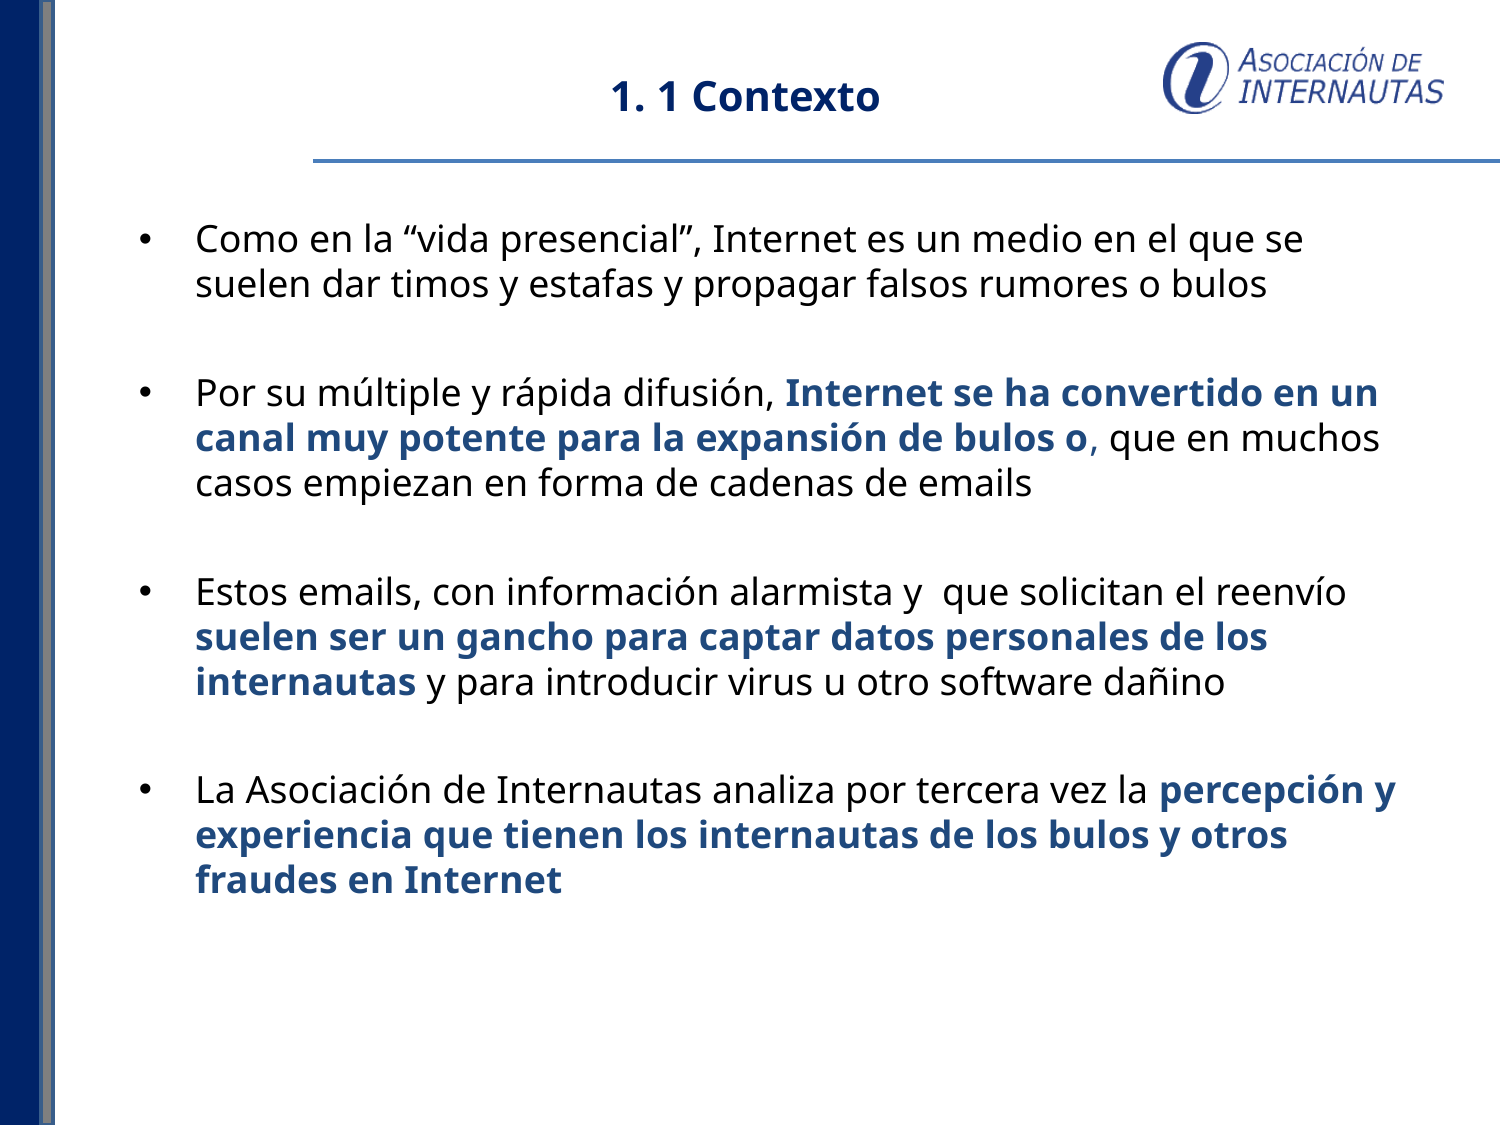

# 1. 1 Contexto
Como en la “vida presencial”, Internet es un medio en el que se suelen dar timos y estafas y propagar falsos rumores o bulos
Por su múltiple y rápida difusión, Internet se ha convertido en un canal muy potente para la expansión de bulos o, que en muchos casos empiezan en forma de cadenas de emails
Estos emails, con información alarmista y que solicitan el reenvío suelen ser un gancho para captar datos personales de los internautas y para introducir virus u otro software dañino
La Asociación de Internautas analiza por tercera vez la percepción y experiencia que tienen los internautas de los bulos y otros fraudes en Internet